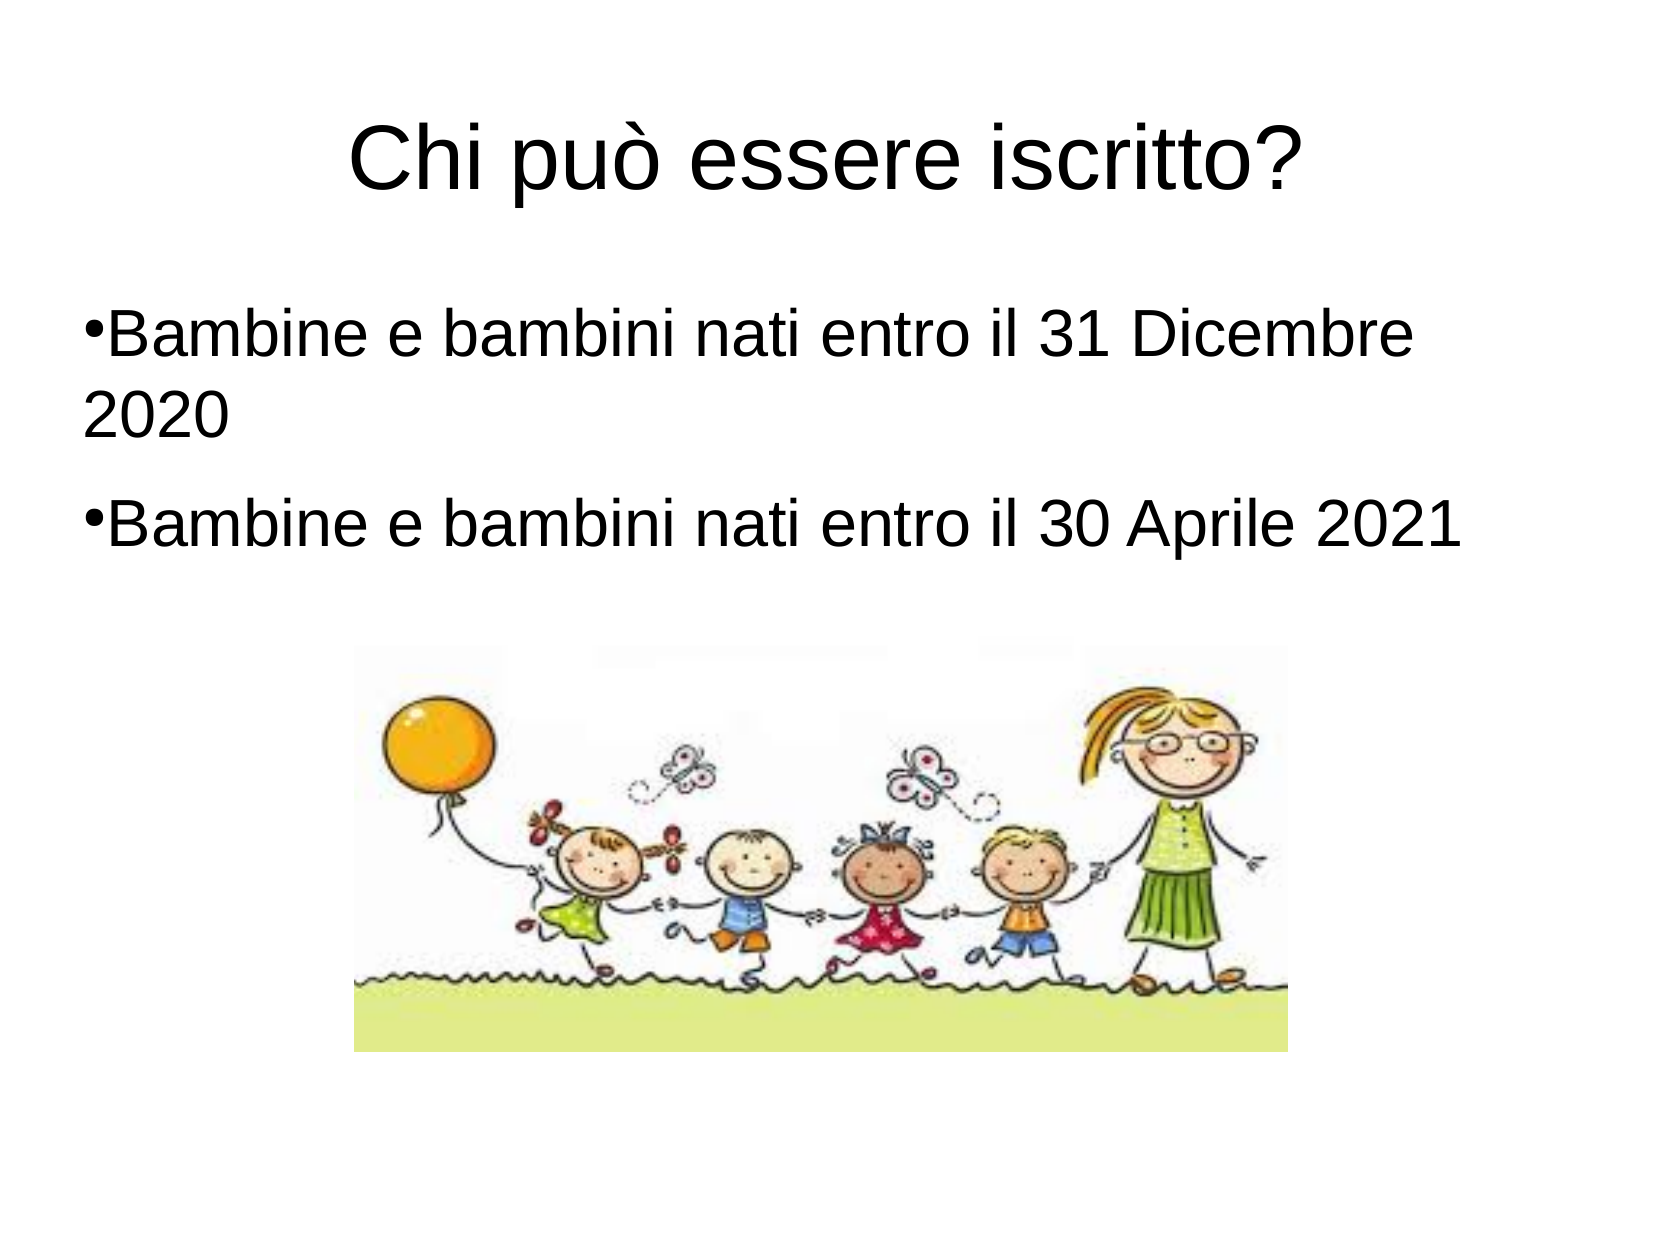

# Chi può essere iscritto?
Bambine e bambini nati entro il 31 Dicembre 2020
Bambine e bambini nati entro il 30 Aprile 2021